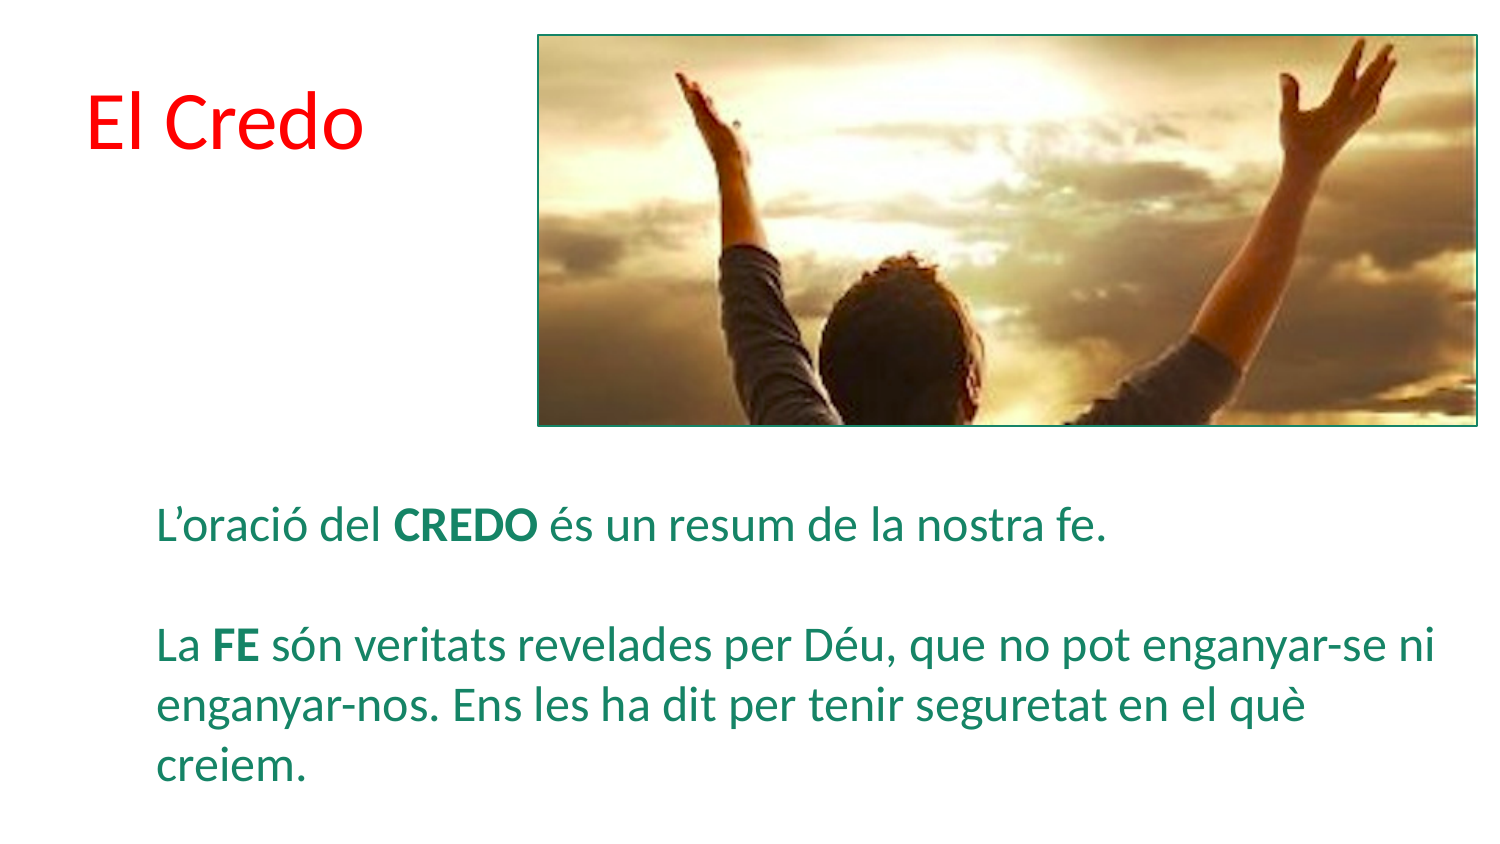

El Credo
L’oració del CREDO és un resum de la nostra fe.
La FE són veritats revelades per Déu, que no pot enganyar-se ni enganyar-nos. Ens les ha dit per tenir seguretat en el què creiem.